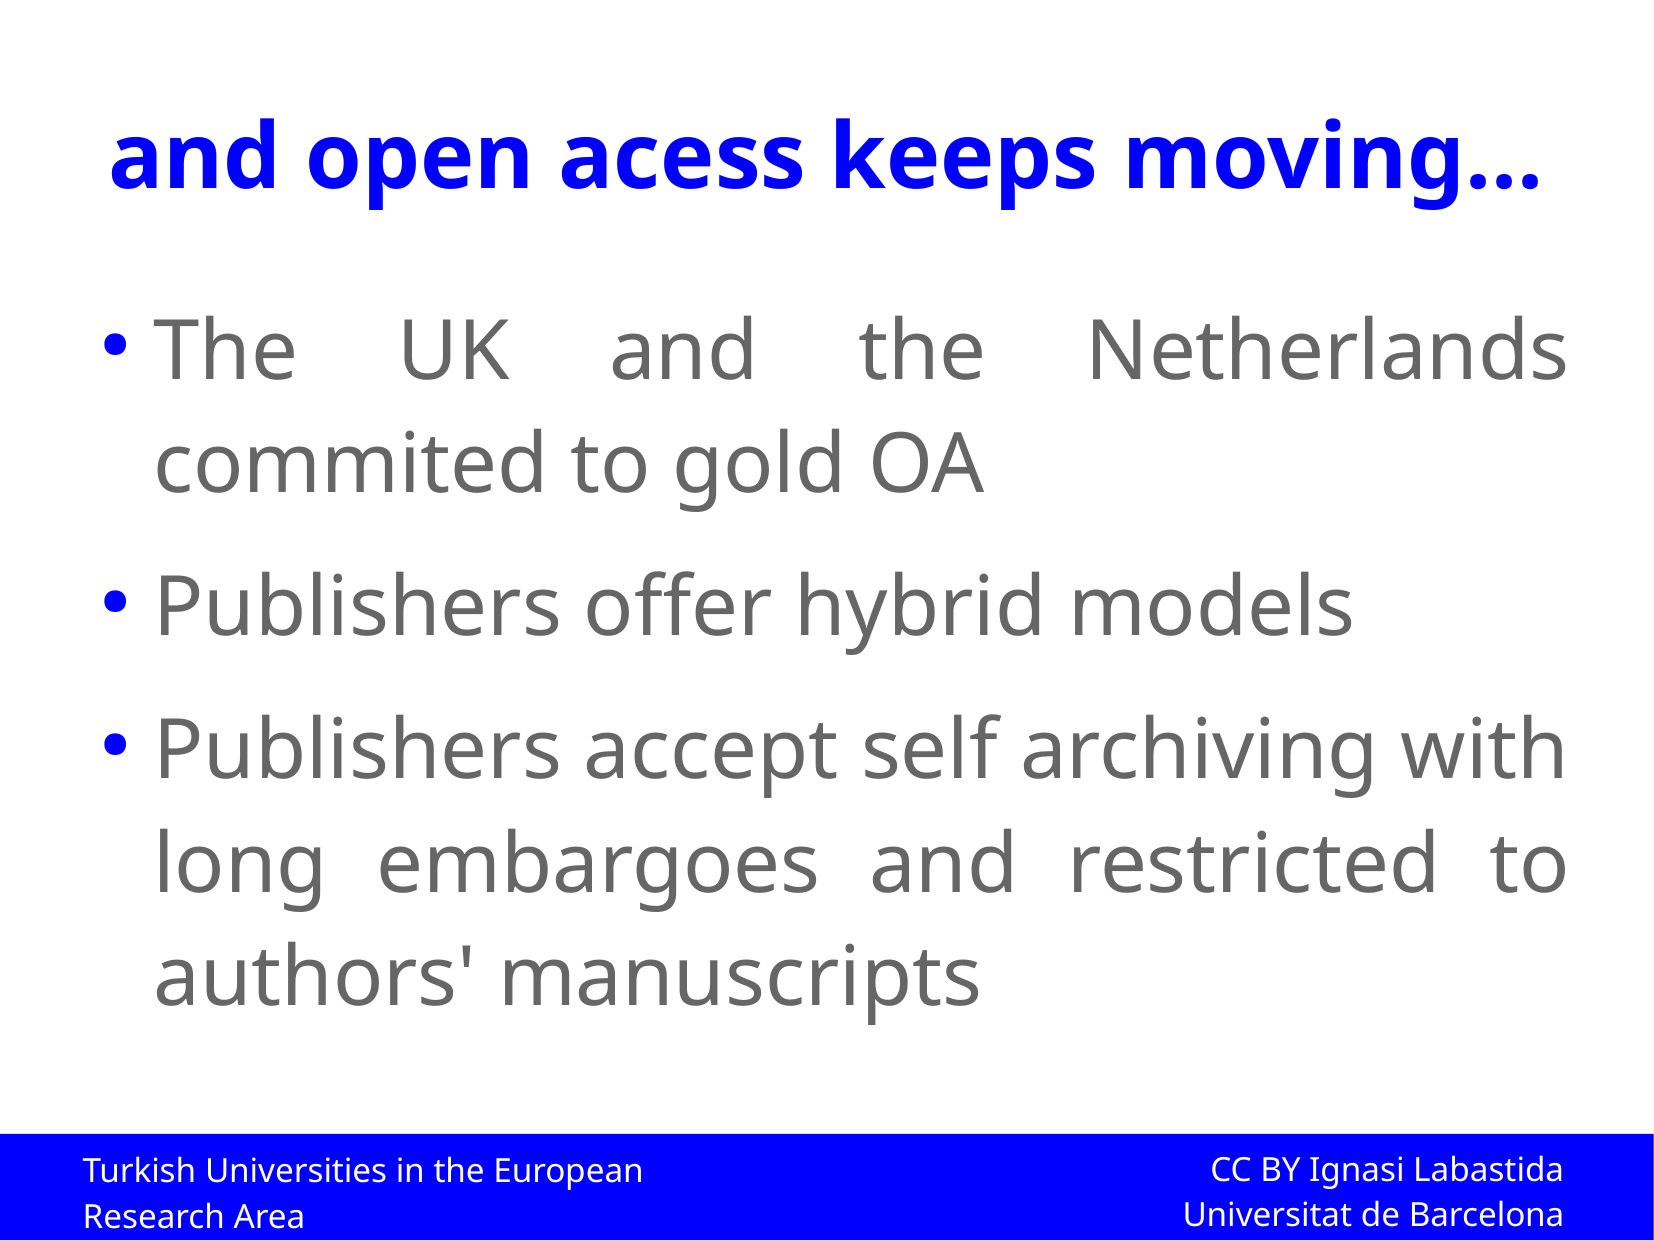

# and open acess keeps moving...
The UK and the Netherlands commited to gold OA
Publishers offer hybrid models
Publishers accept self archiving with long embargoes and restricted to authors' manuscripts